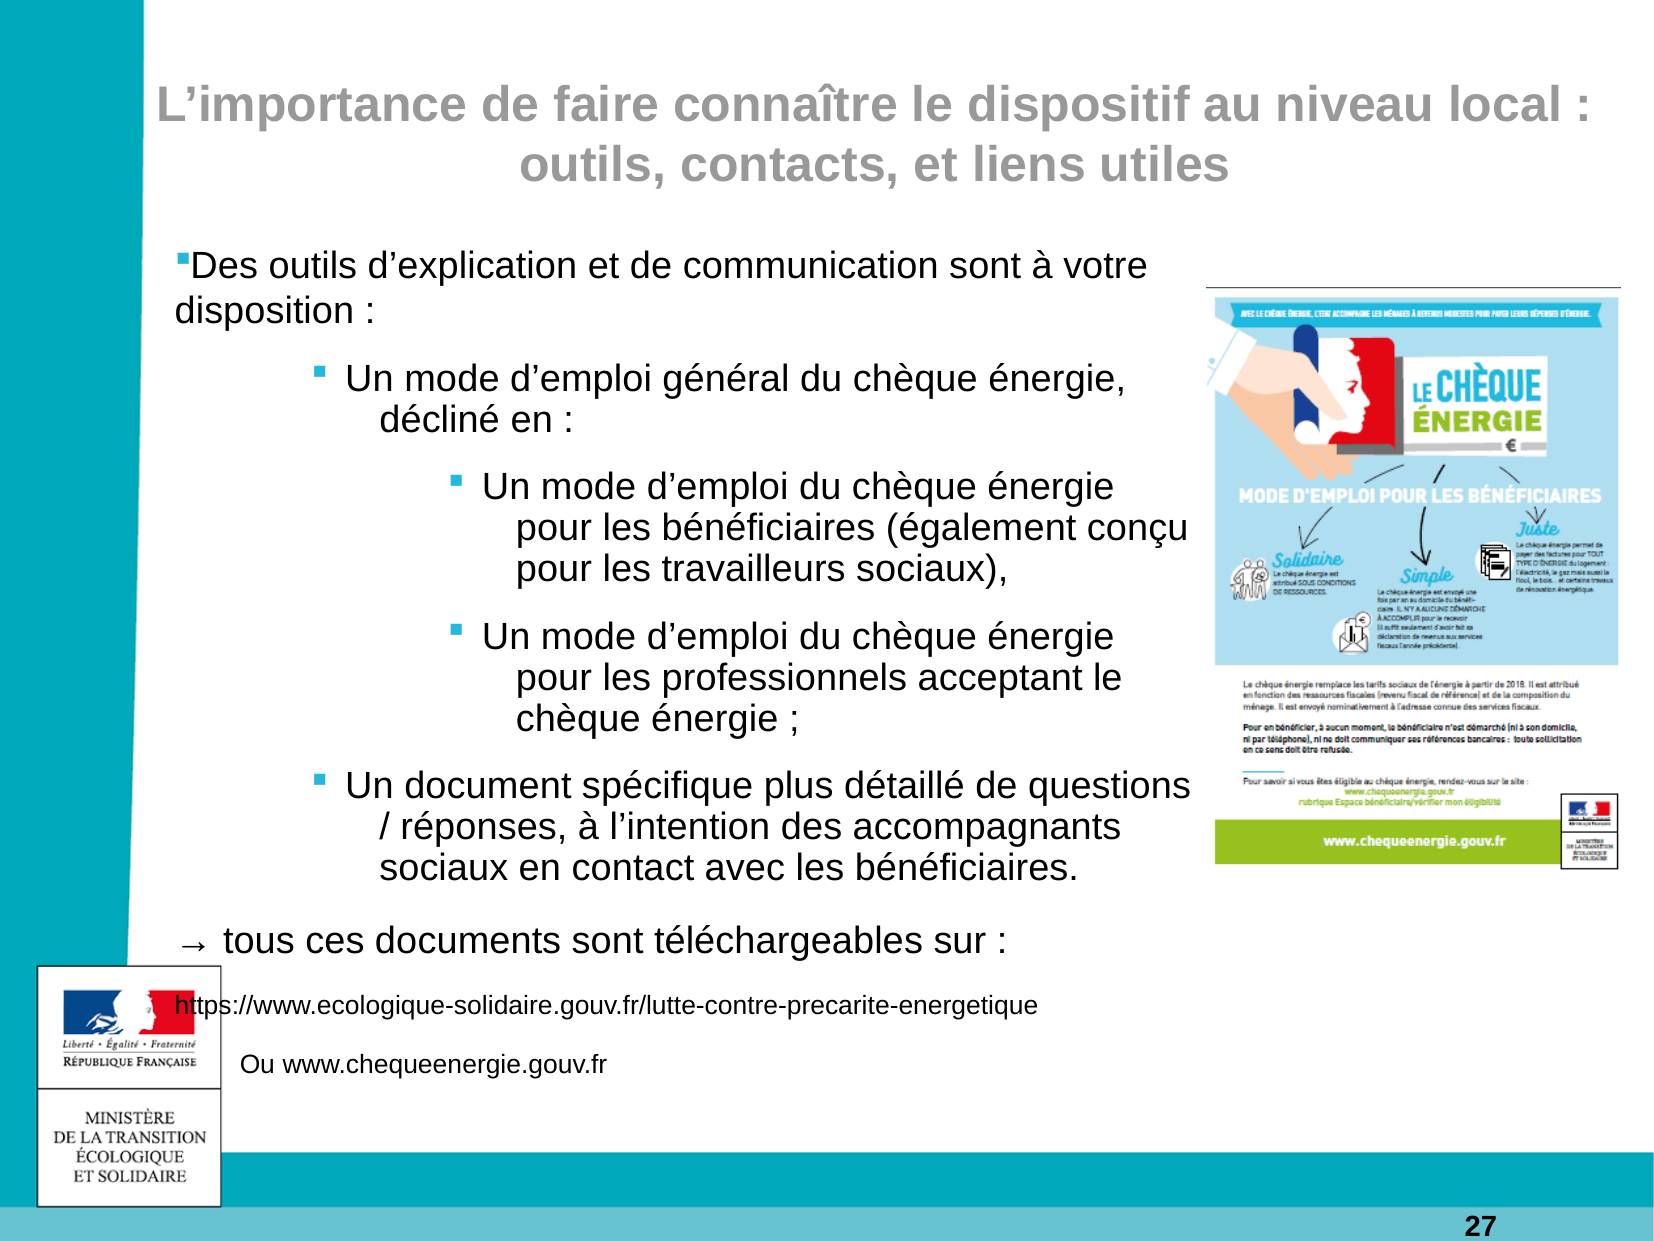

L’importance de faire connaître le dispositif au niveau local : outils, contacts, et liens utiles
# Des outils d’explication et de communication sont à votre disposition :
Un mode d’emploi général du chèque énergie, décliné en :
Un mode d’emploi du chèque énergie pour les bénéficiaires (également conçu pour les travailleurs sociaux),
Un mode d’emploi du chèque énergie pour les professionnels acceptant le chèque énergie ;
Un document spécifique plus détaillé de questions / réponses, à l’intention des accompagnants sociaux en contact avec les bénéficiaires.
→ tous ces documents sont téléchargeables sur :
https://www.ecologique-solidaire.gouv.fr/lutte-contre-precarite-energetique
 Ou www.chequeenergie.gouv.fr